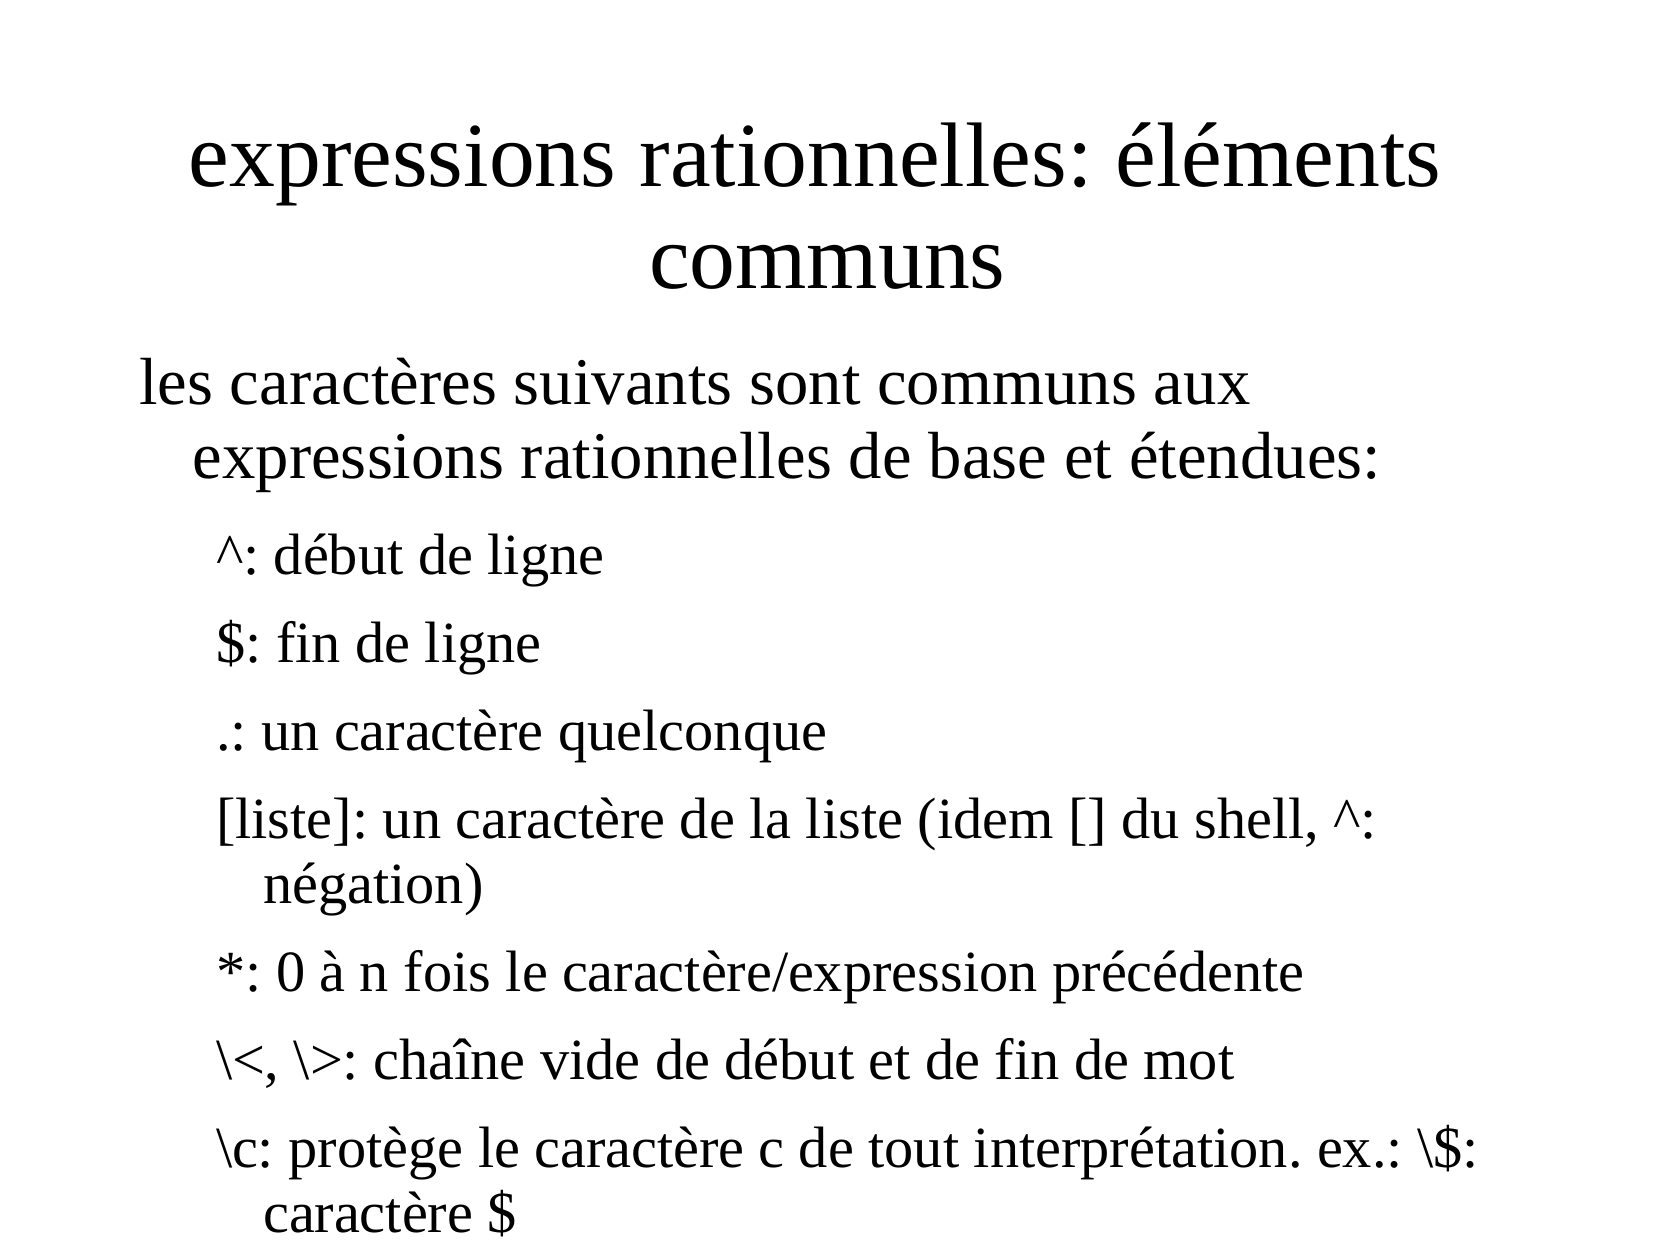

# expressions rationnelles: éléments communs
les caractères suivants sont communs aux expressions rationnelles de base et étendues:
^: début de ligne
$: fin de ligne
.: un caractère quelconque
[liste]: un caractère de la liste (idem [] du shell, ^: négation)
*: 0 à n fois le caractère/expression précédente
\<, \>: chaîne vide de début et de fin de mot
\c: protège le caractère c de tout interprétation. ex.: \$: caractère $